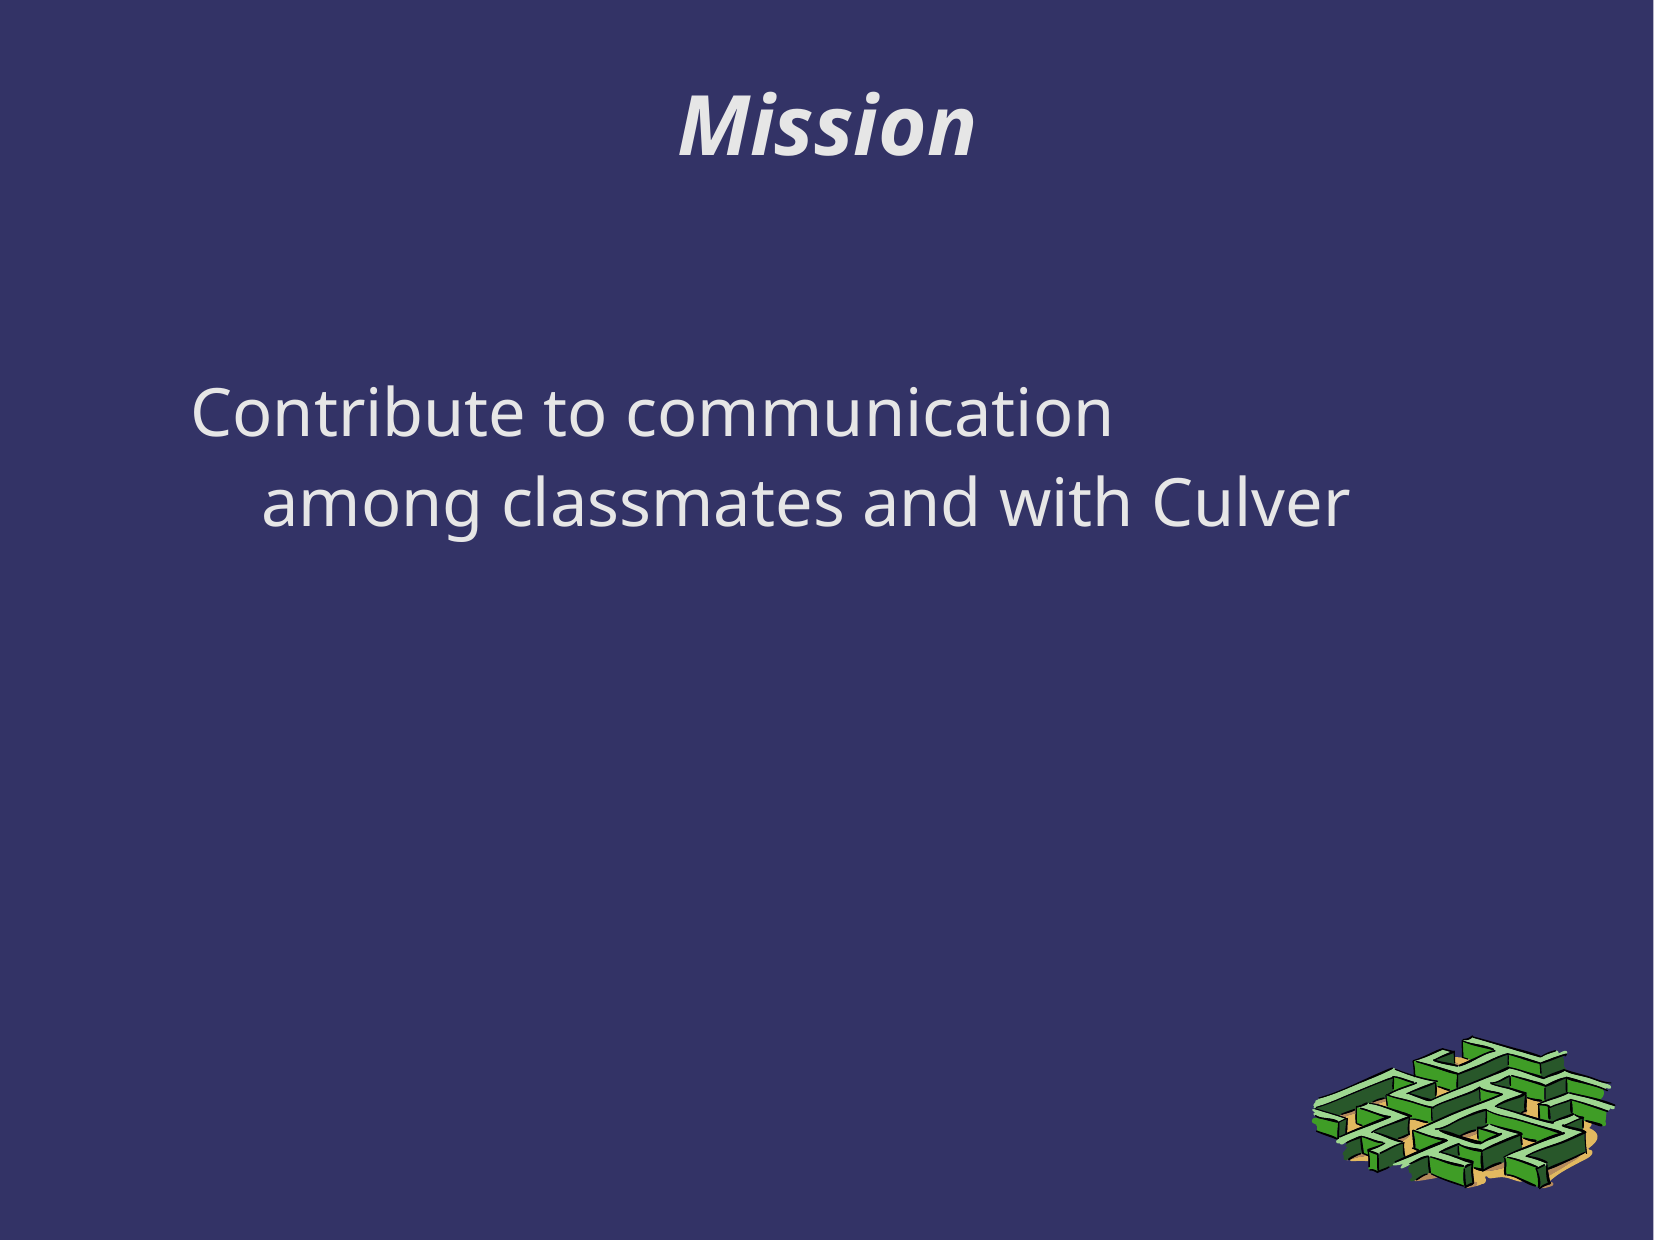

# Mission
Contribute to communication
among classmates and with Culver